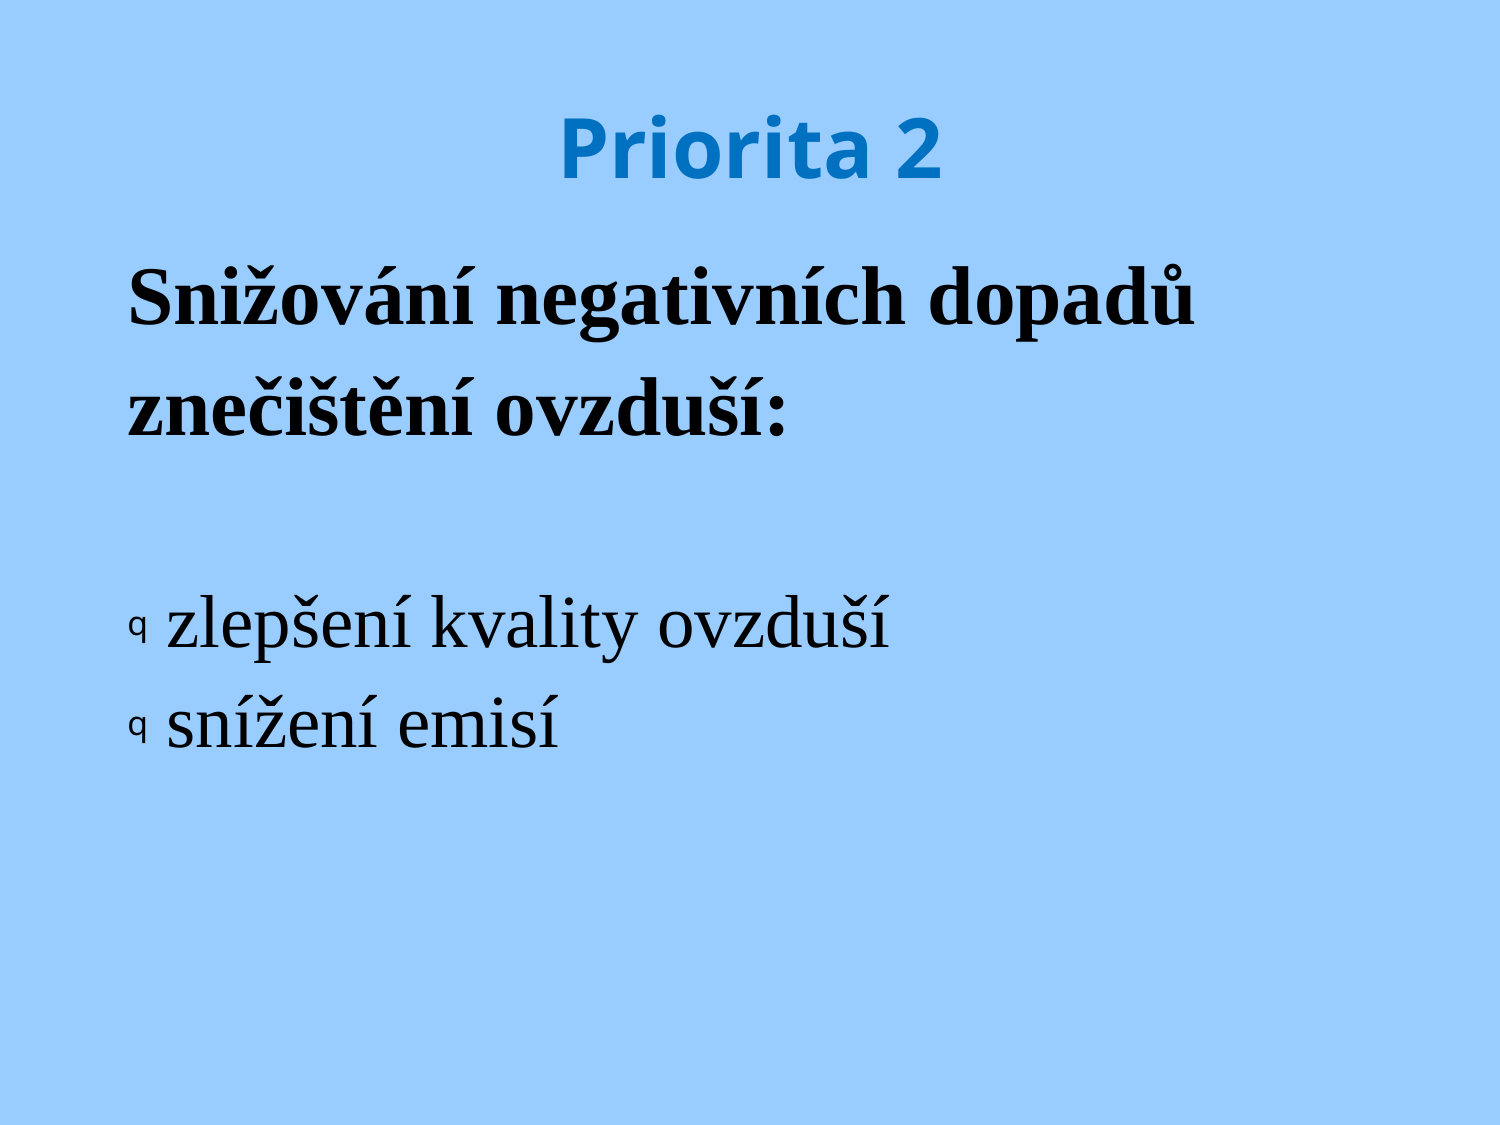

# Priorita 2
Snižování negativních dopadů znečištění ovzduší:
 zlepšení kvality ovzduší
 snížení emisí